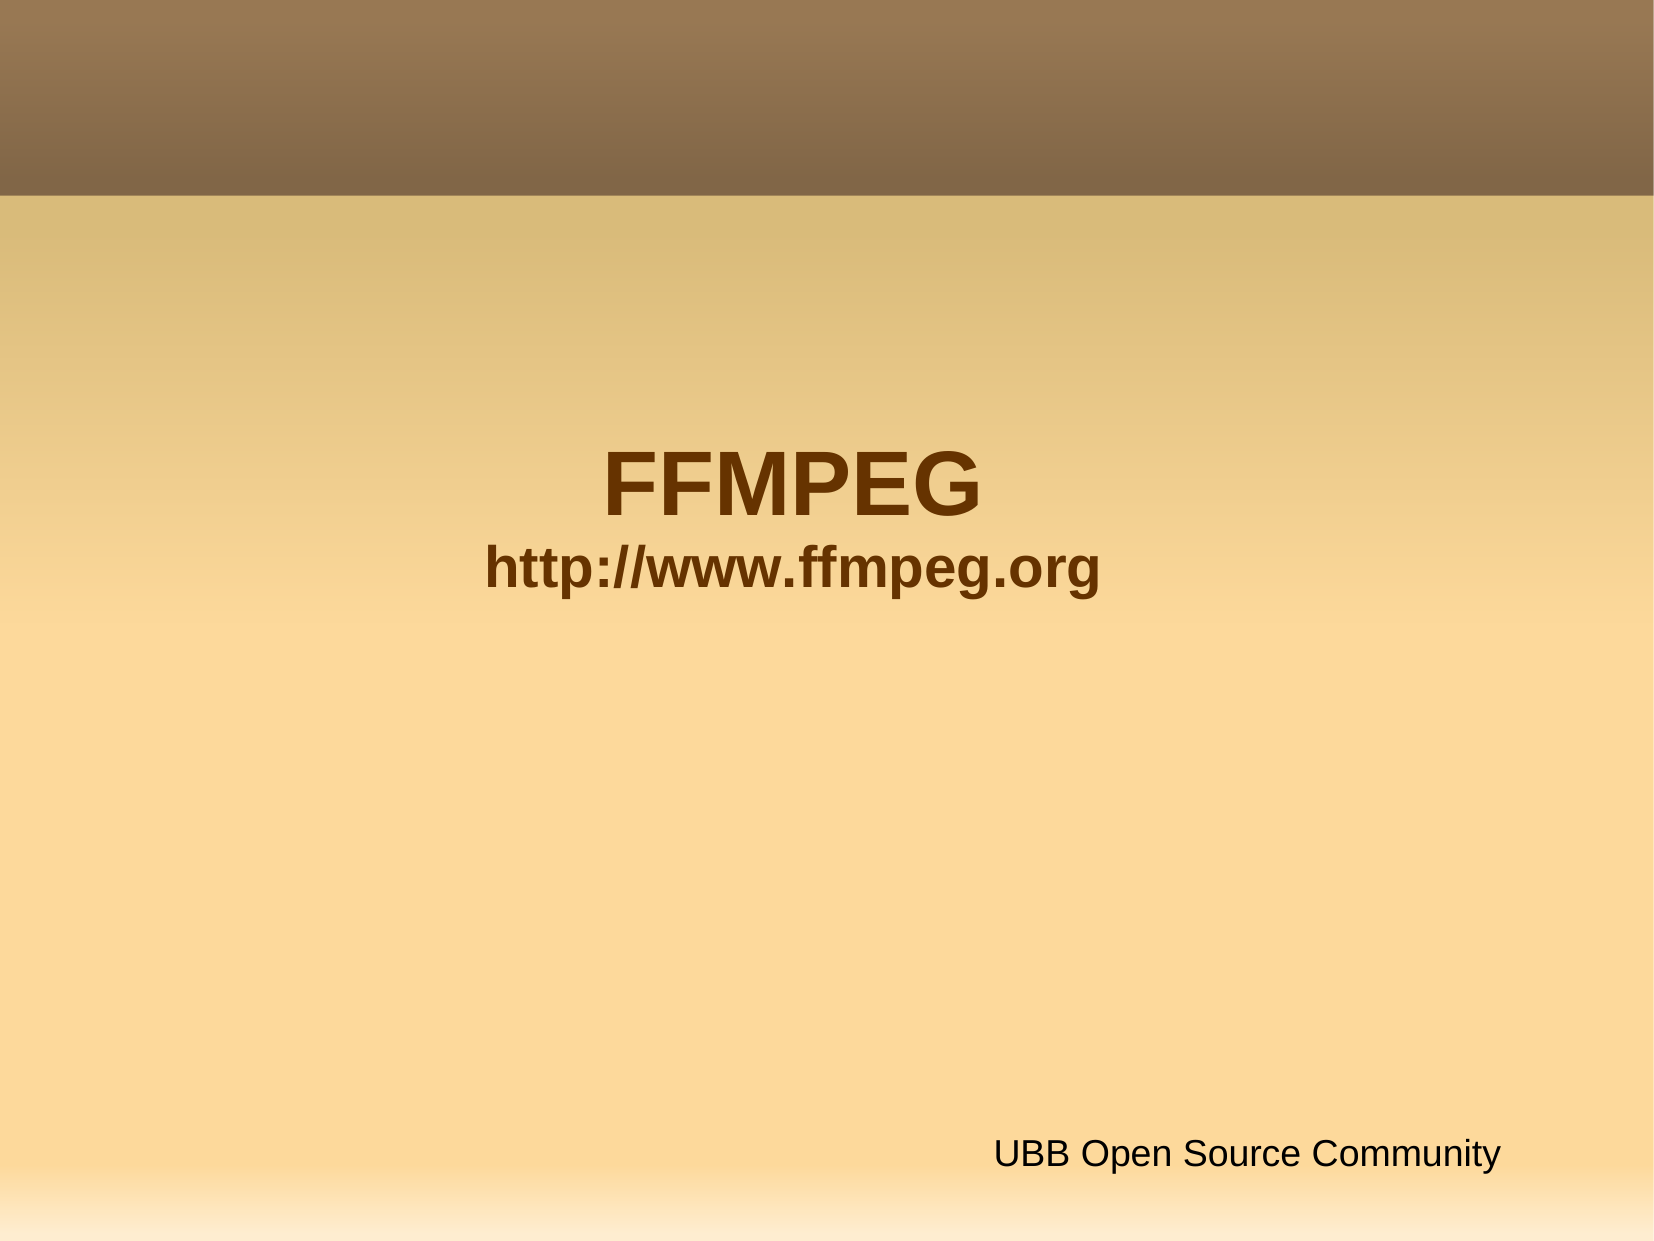

# FFMPEG http://www.ffmpeg.org
UBB Open Source Community